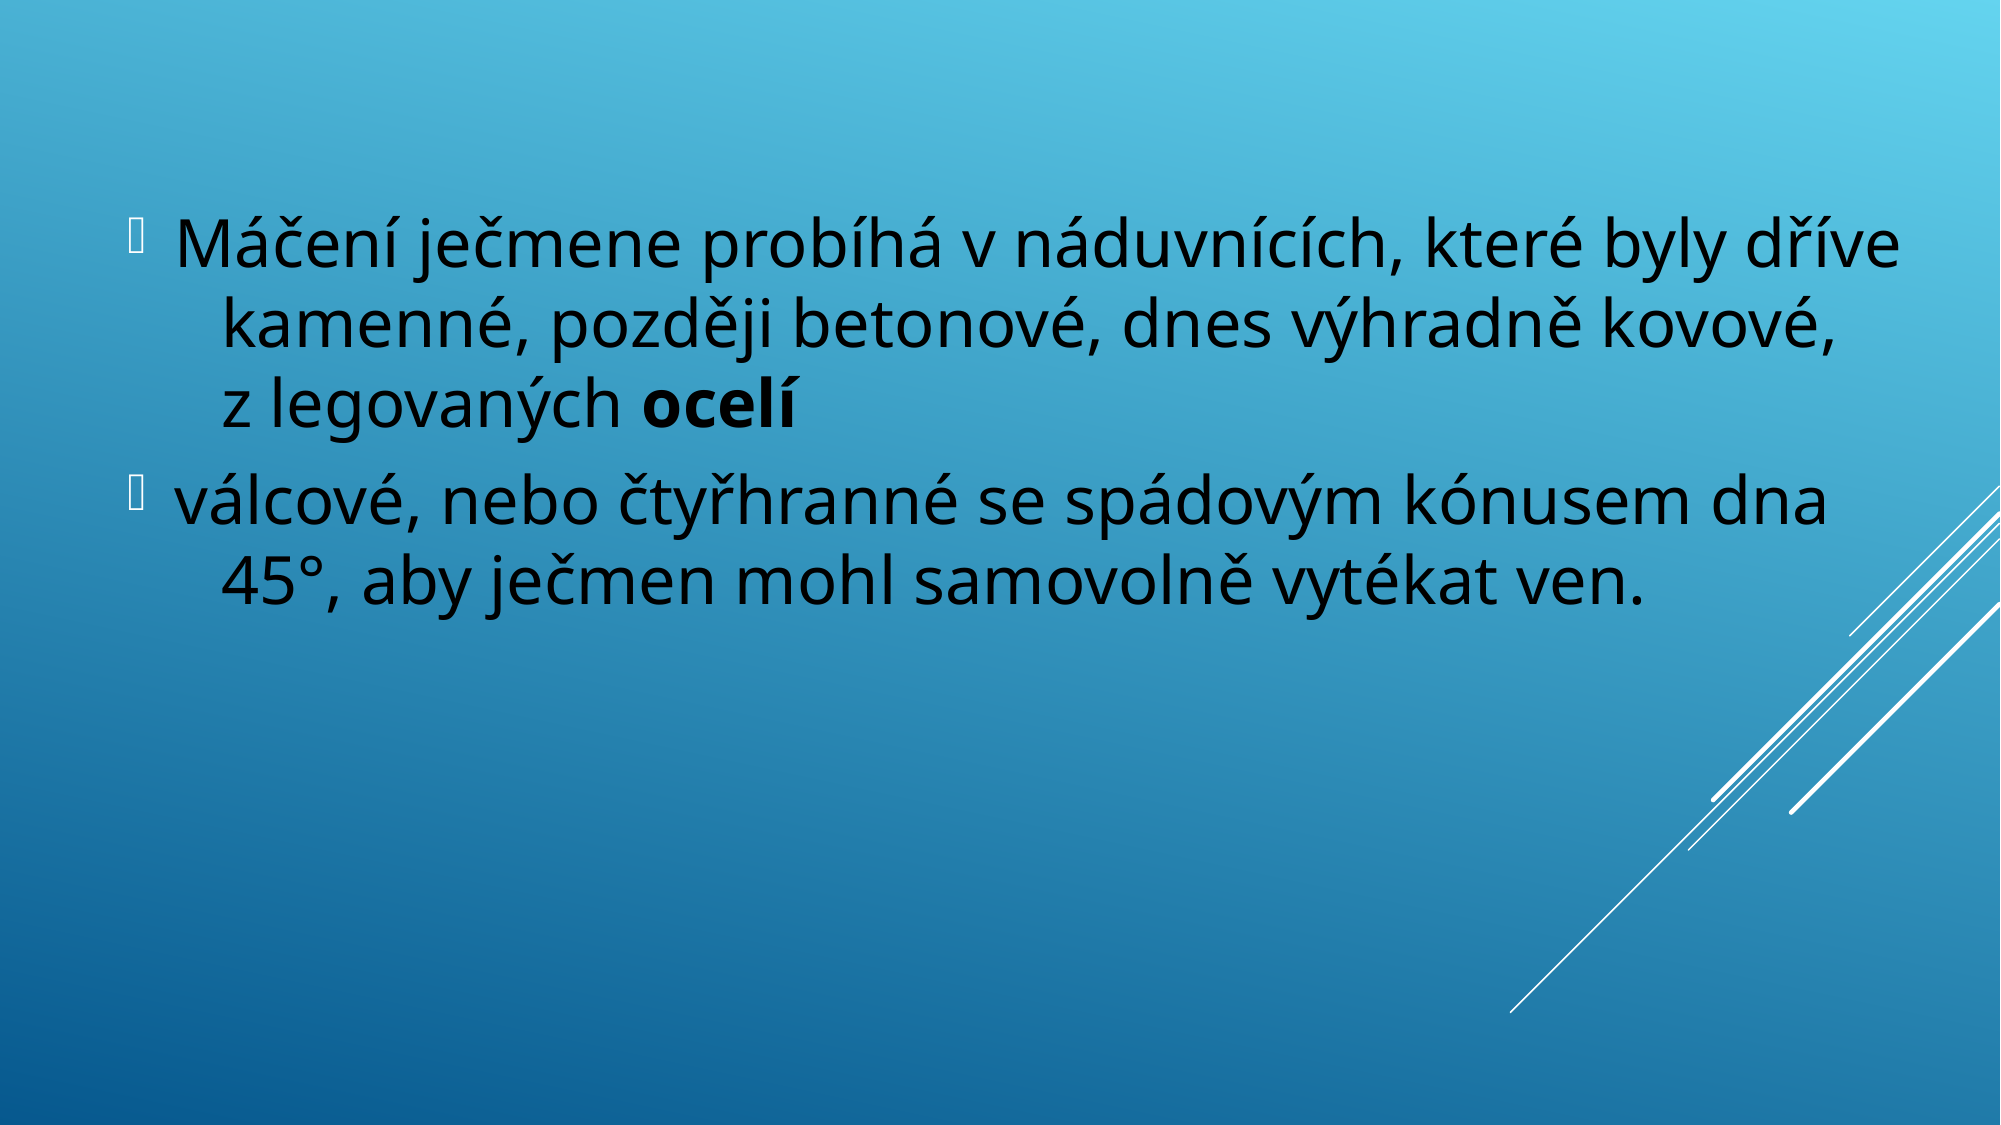

Máčení ječmene probíhá v náduvnících, které byly dříve kamenné, později betonové, dnes výhradně kovové, z legovaných ocelí
válcové, nebo čtyřhranné se spádovým kónusem dna 45°, aby ječmen mohl samovolně vytékat ven.
#